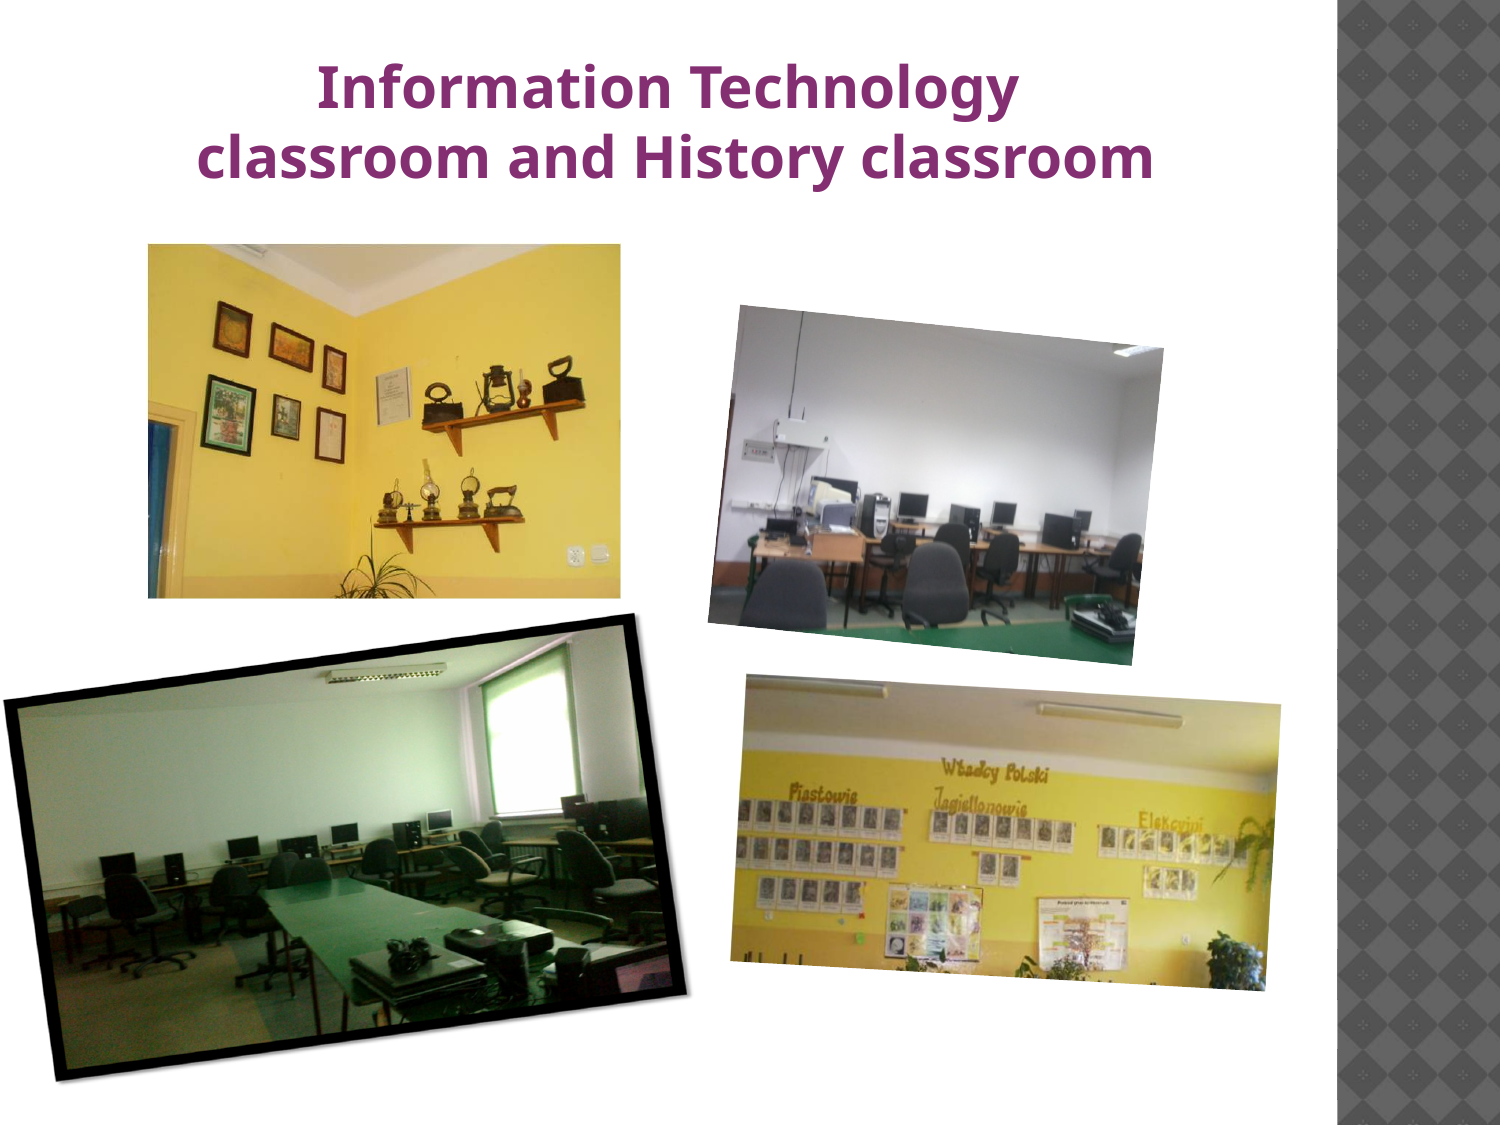

# Information Technology classroom and History classroom